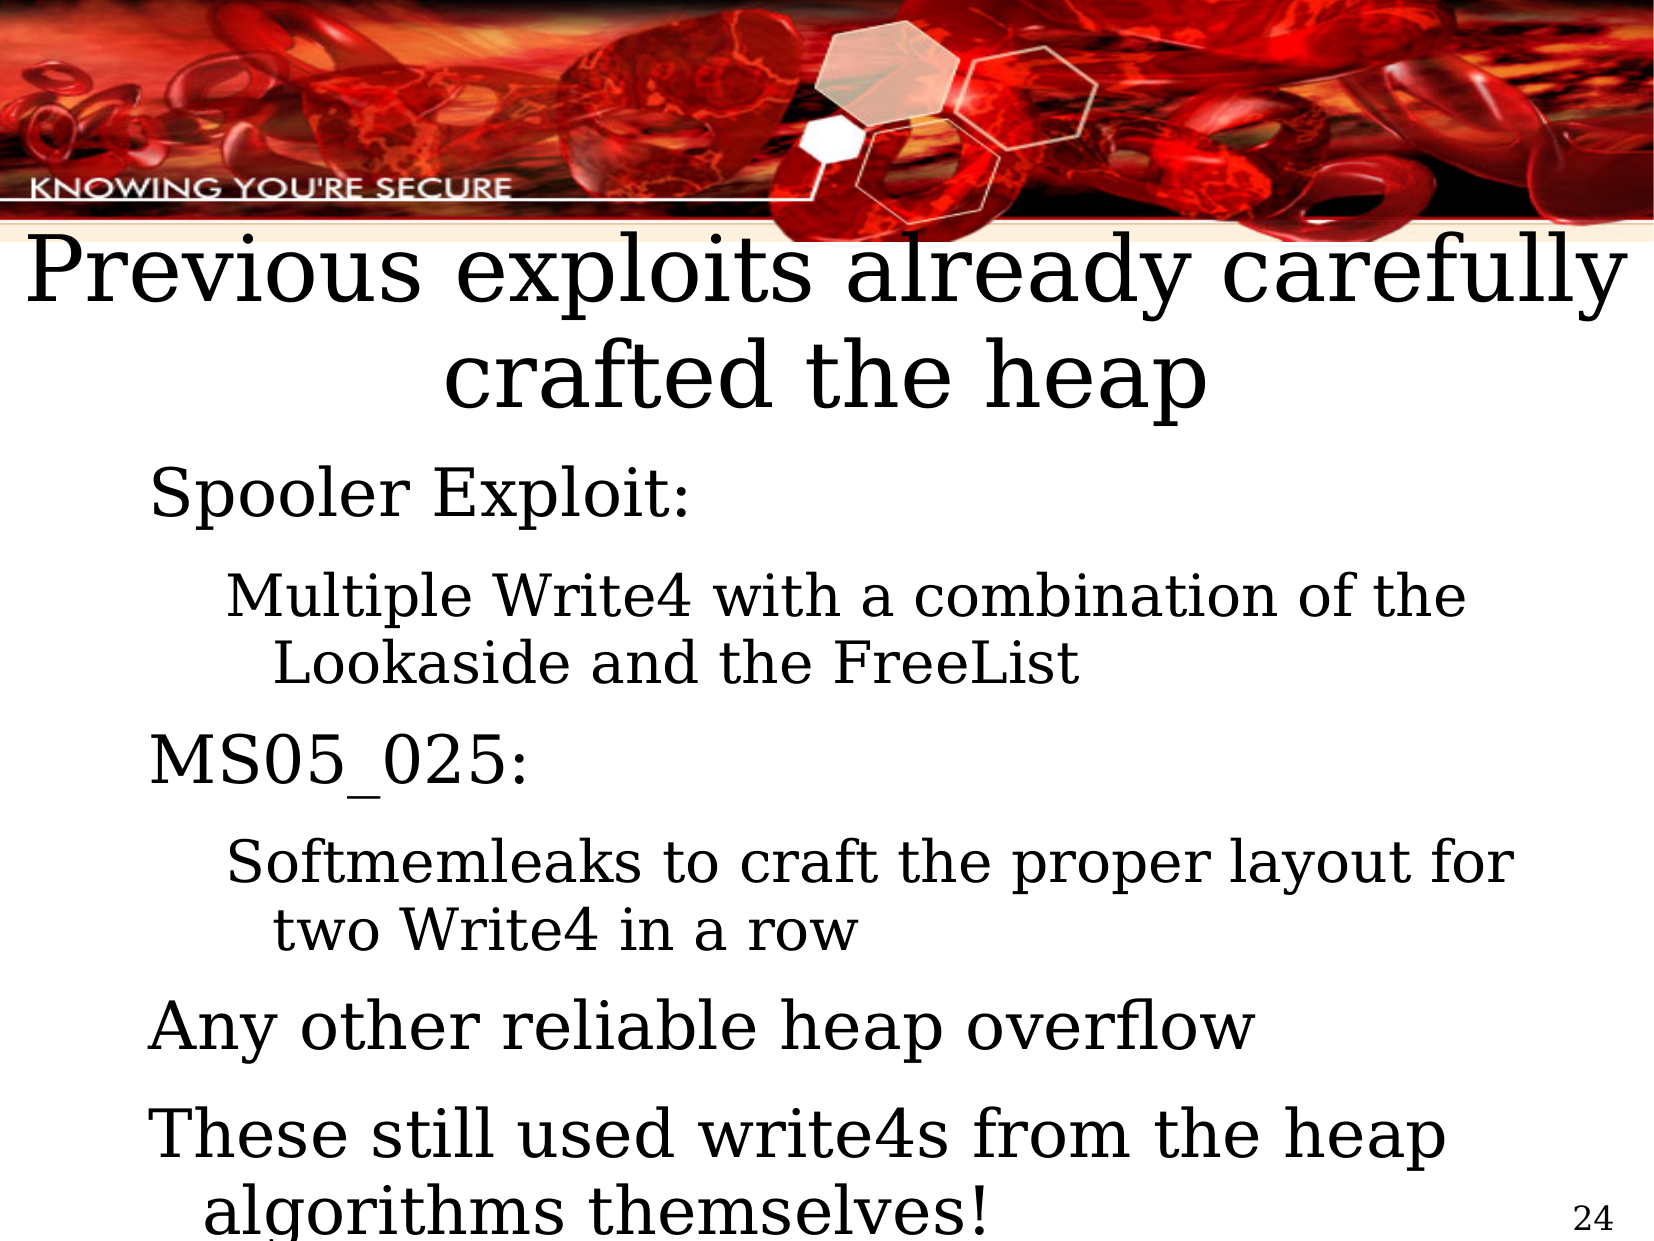

# Previous exploits already carefully crafted the heap
Spooler Exploit:
Multiple Write4 with a combination of the Lookaside and the FreeList
MS05_025:
Softmemleaks to craft the proper layout for two Write4 in a row
Any other reliable heap overflow
These still used write4s from the heap algorithms themselves!